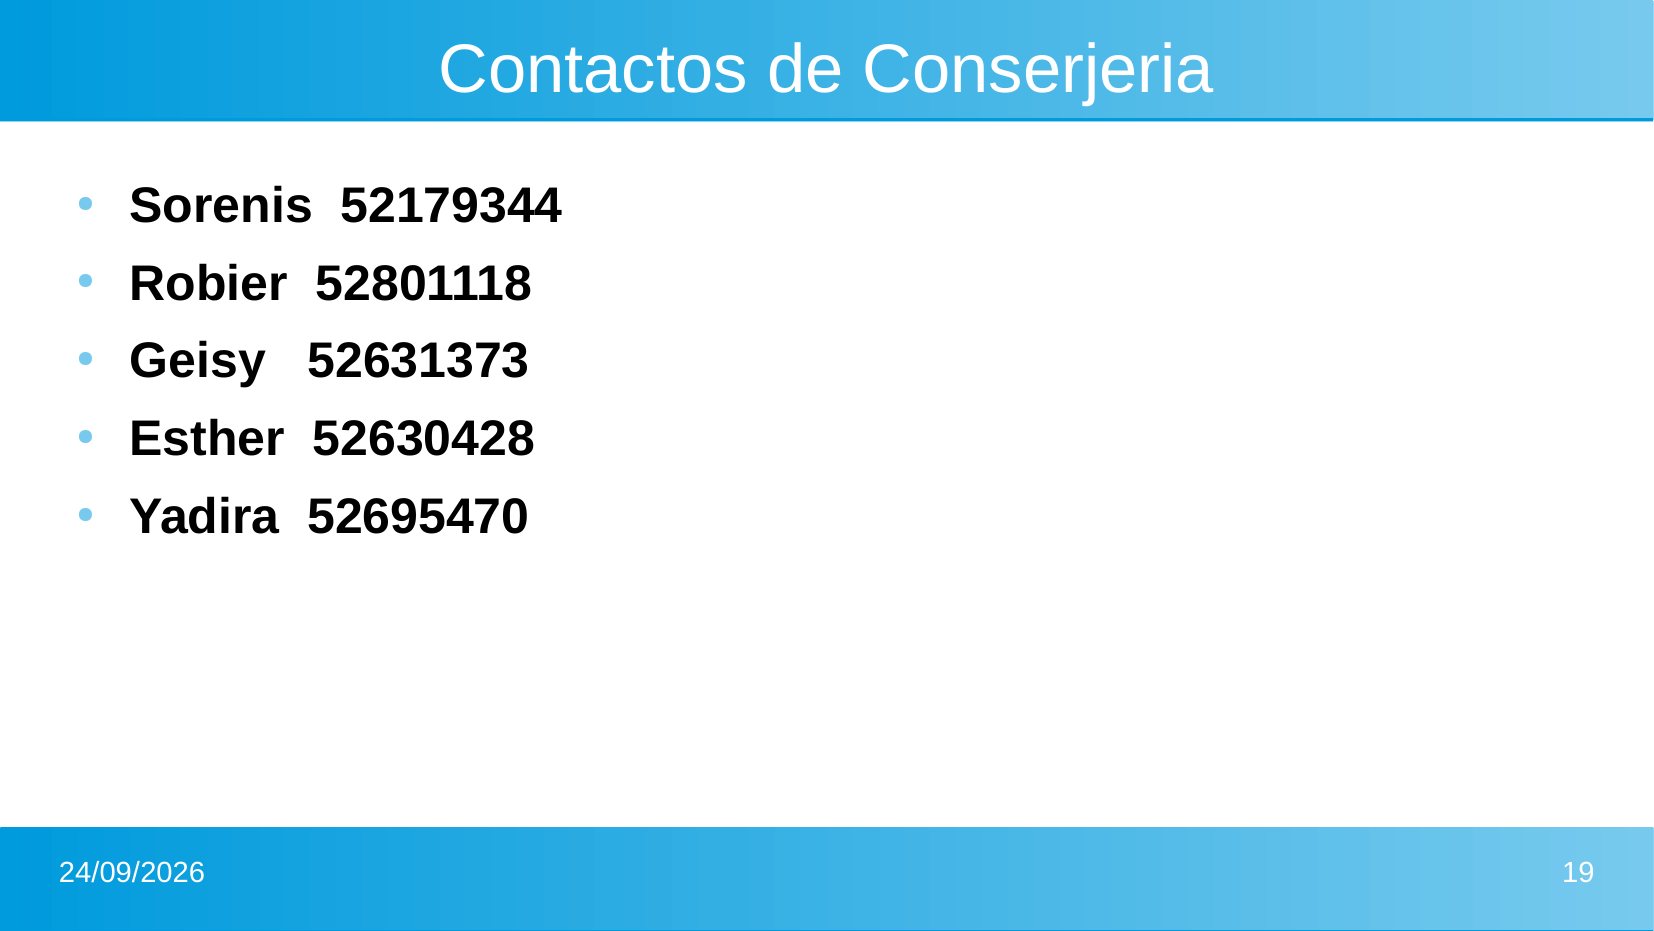

# Contactos de Conserjeria
Sorenis 52179344
Robier 52801118
Geisy 52631373
Esther 52630428
Yadira 52695470
19